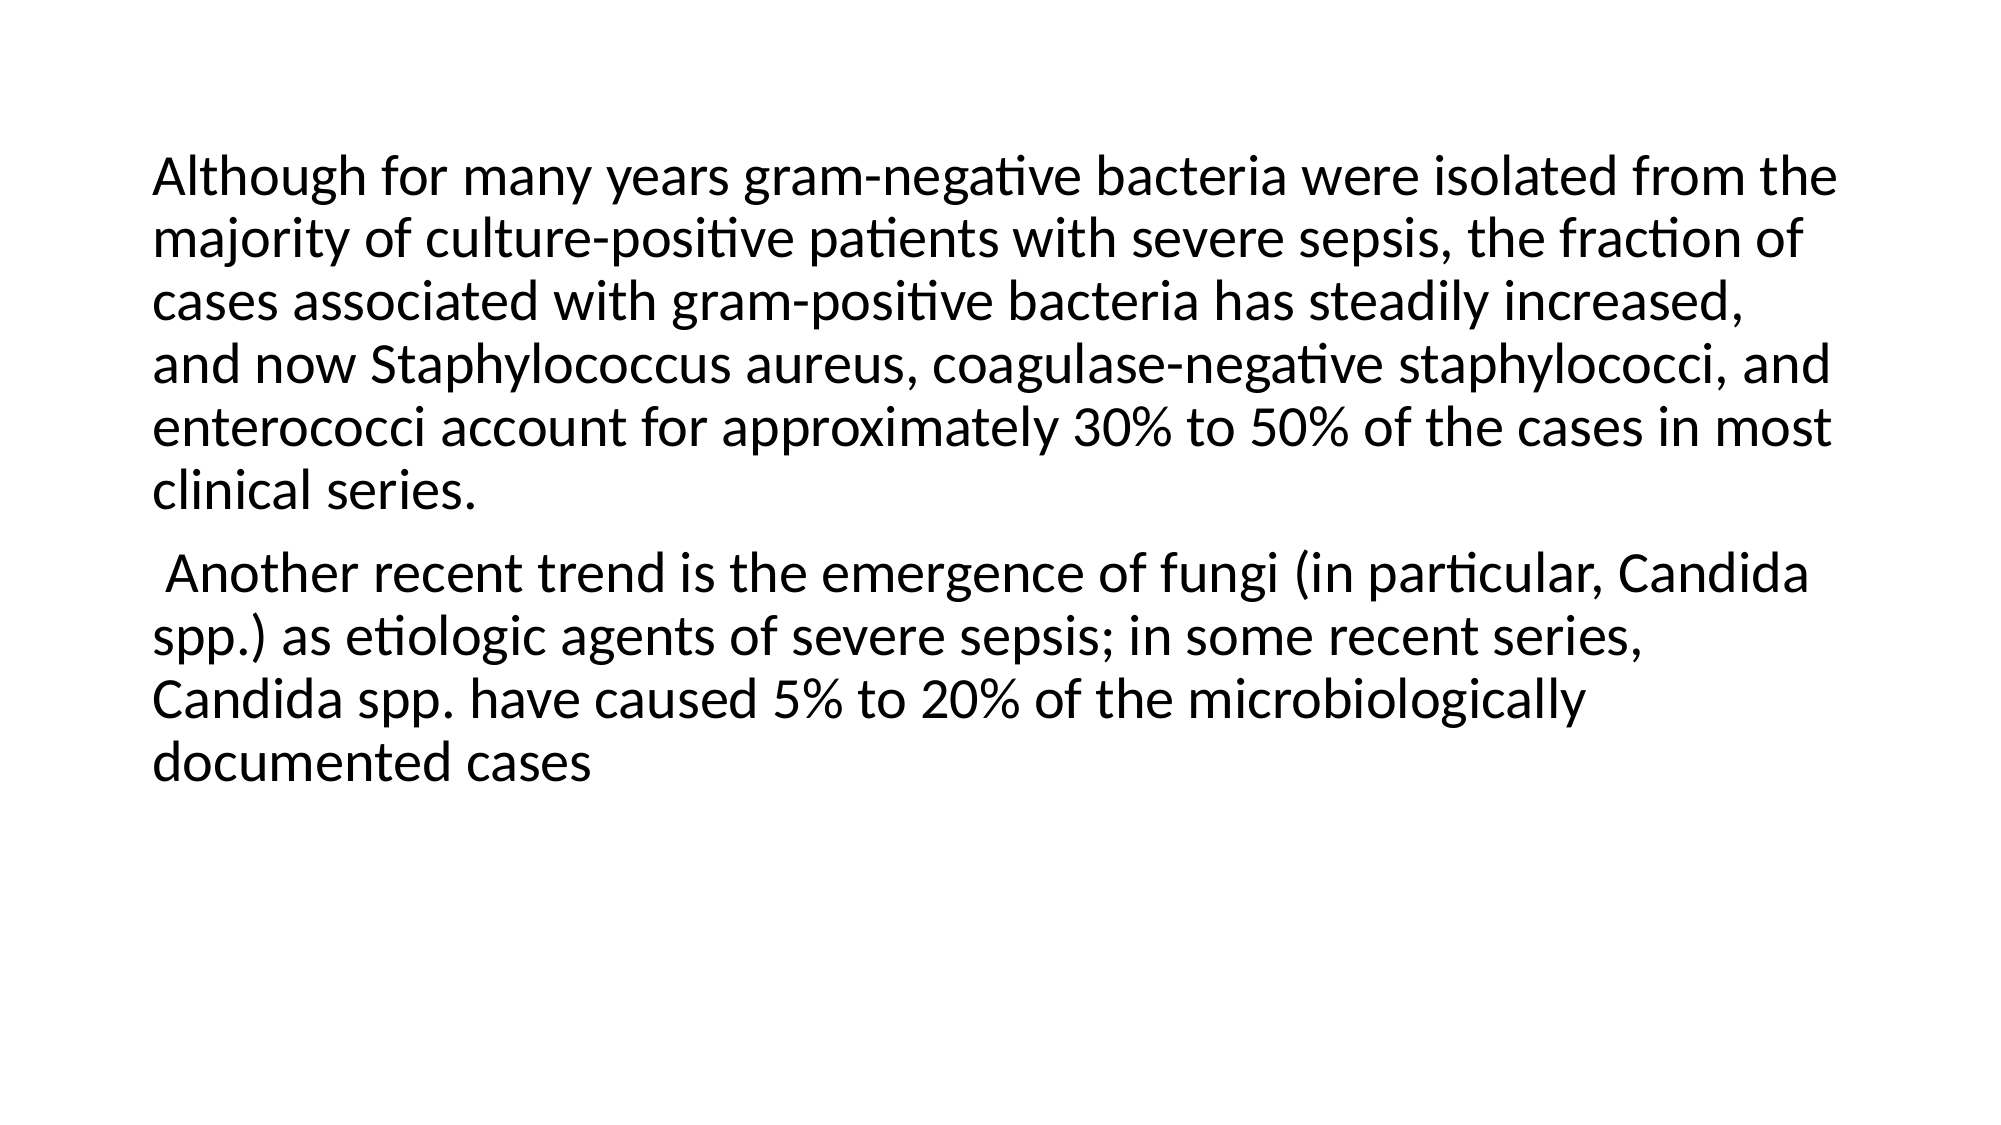

# Although for many years gram-negative bacteria were isolated from the majority of culture-positive patients with severe sepsis, the fraction of cases associated with gram-positive bacteria has steadily increased, and now Staphylococcus aureus, coagulase-negative staphylococci, and enterococci account for approximately 30% to 50% of the cases in most clinical series.
 Another recent trend is the emergence of fungi (in particular, Candida spp.) as etiologic agents of severe sepsis; in some recent series, Candida spp. have caused 5% to 20% of the microbiologically documented cases